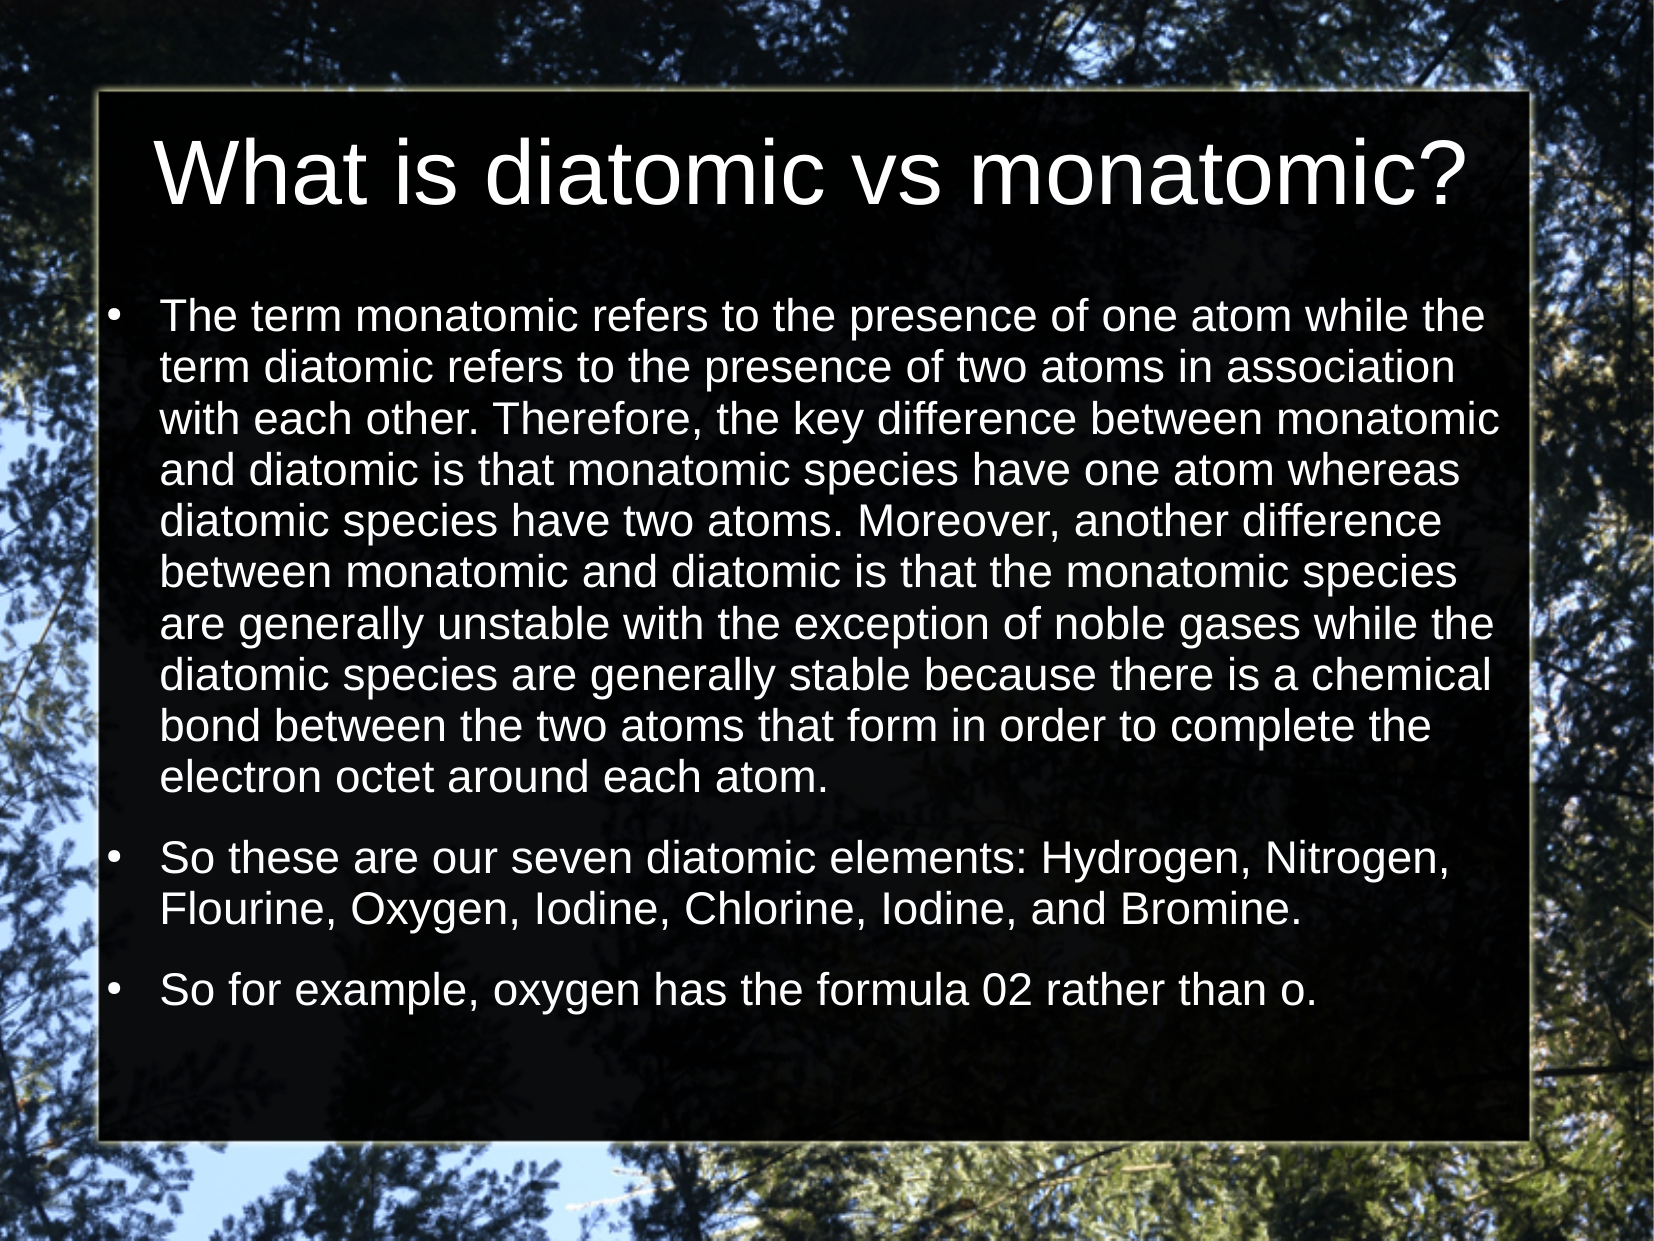

# What is diatomic vs monatomic?
The term monatomic refers to the presence of one atom while the term diatomic refers to the presence of two atoms in association with each other. Therefore, the key difference between monatomic and diatomic is that monatomic species have one atom whereas diatomic species have two atoms. Moreover, another difference between monatomic and diatomic is that the monatomic species are generally unstable with the exception of noble gases while the diatomic species are generally stable because there is a chemical bond between the two atoms that form in order to complete the electron octet around each atom.
So these are our seven diatomic elements: Hydrogen, Nitrogen, Flourine, Oxygen, Iodine, Chlorine, Iodine, and Bromine.
So for example, oxygen has the formula 02 rather than o.